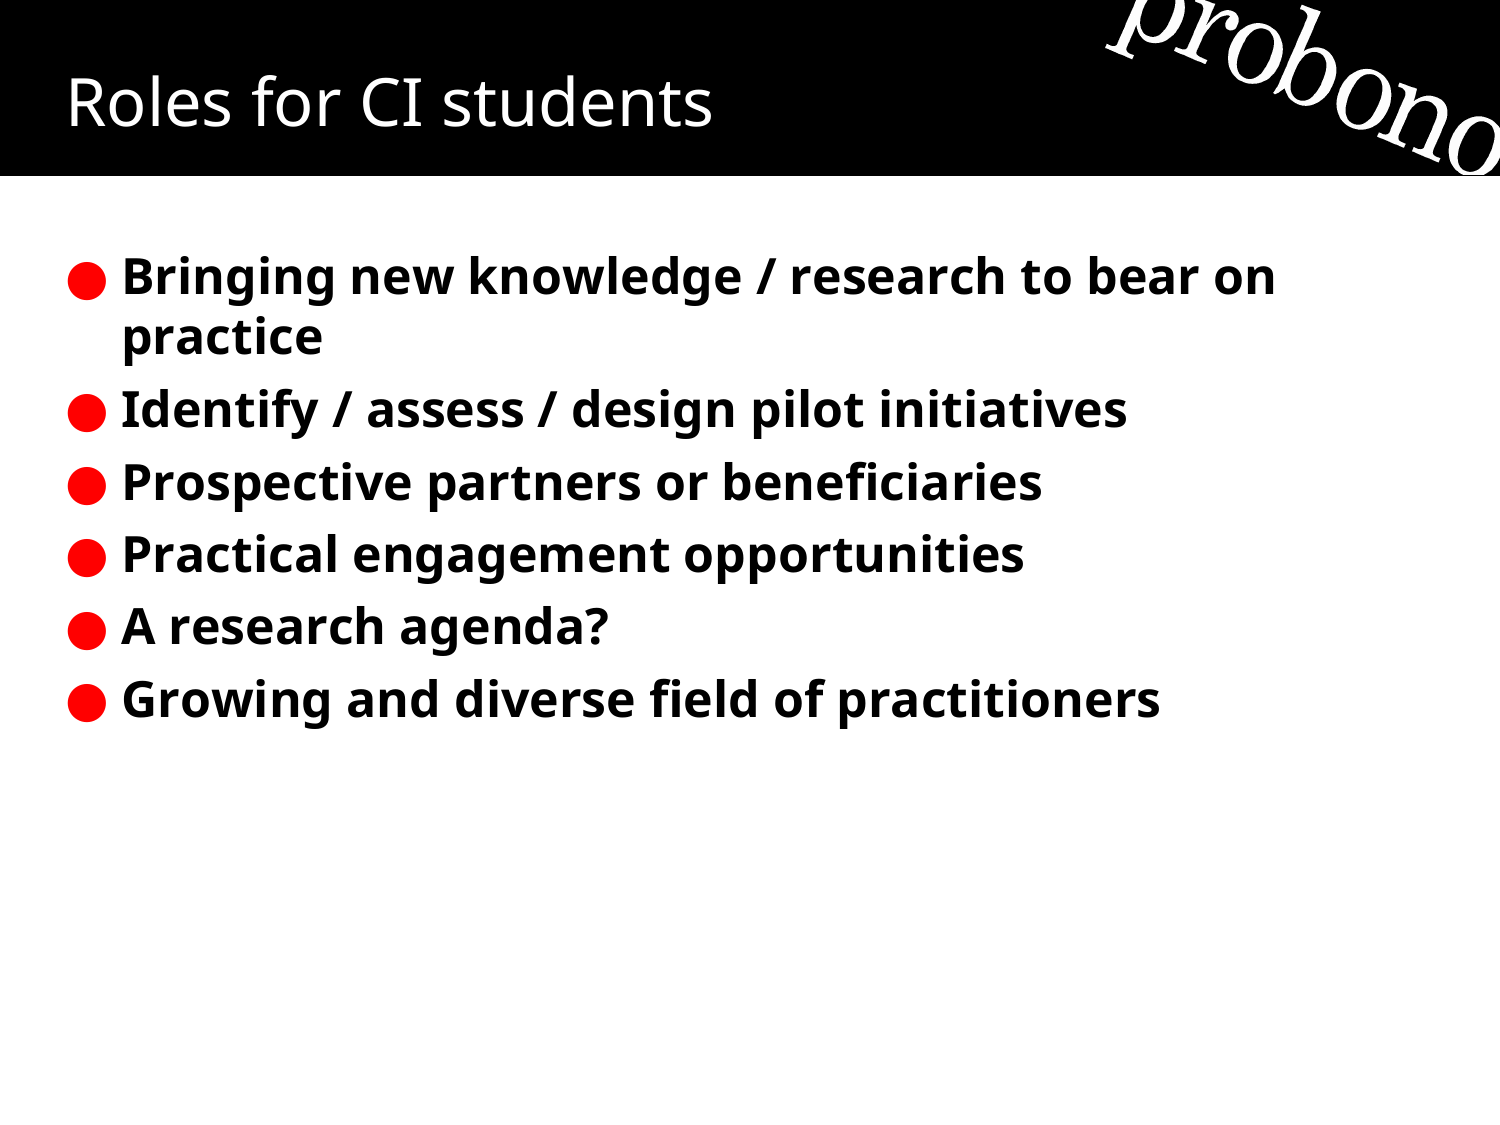

# Roles for CI students
Bringing new knowledge / research to bear on practice
Identify / assess / design pilot initiatives
Prospective partners or beneficiaries
Practical engagement opportunities
A research agenda?
Growing and diverse field of practitioners